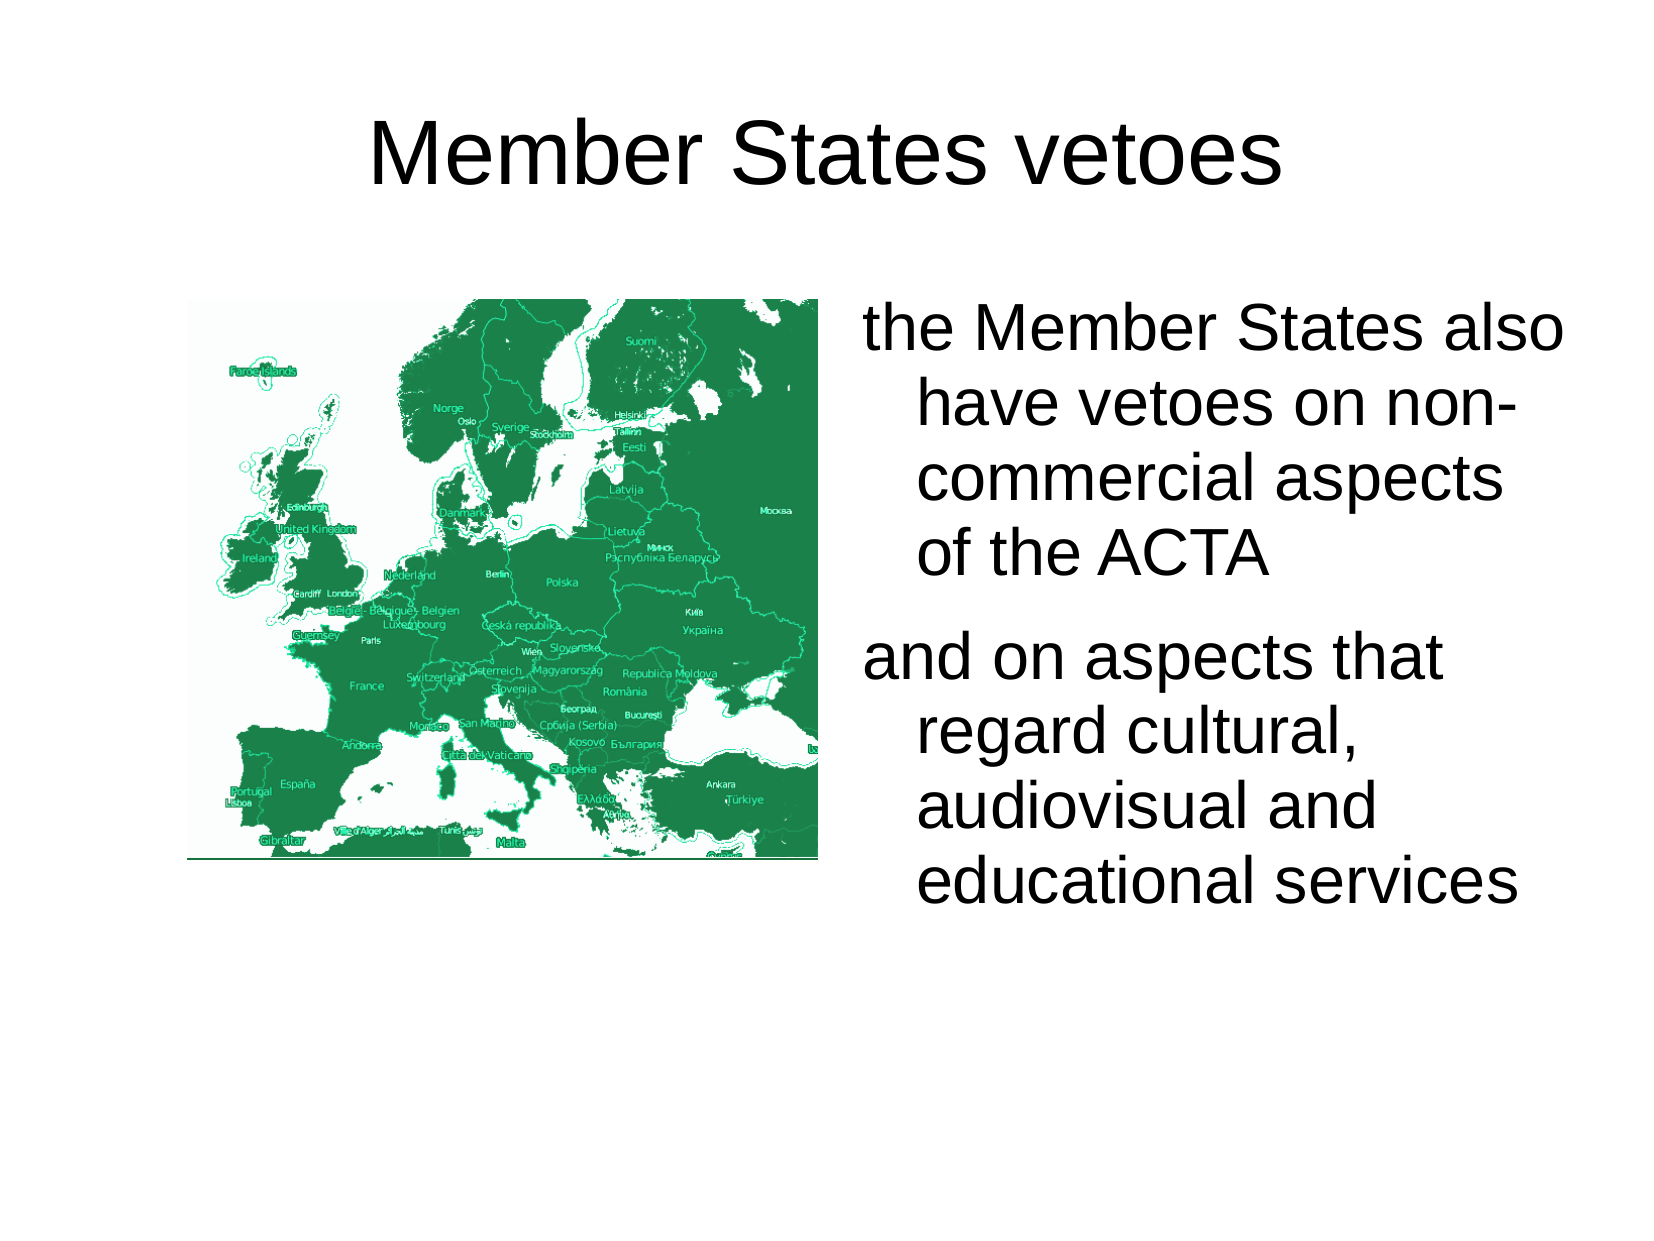

# Member States vetoes
the Member States also have vetoes on non-commercial aspects of the ACTA
and on aspects that regard cultural, audiovisual and educational services